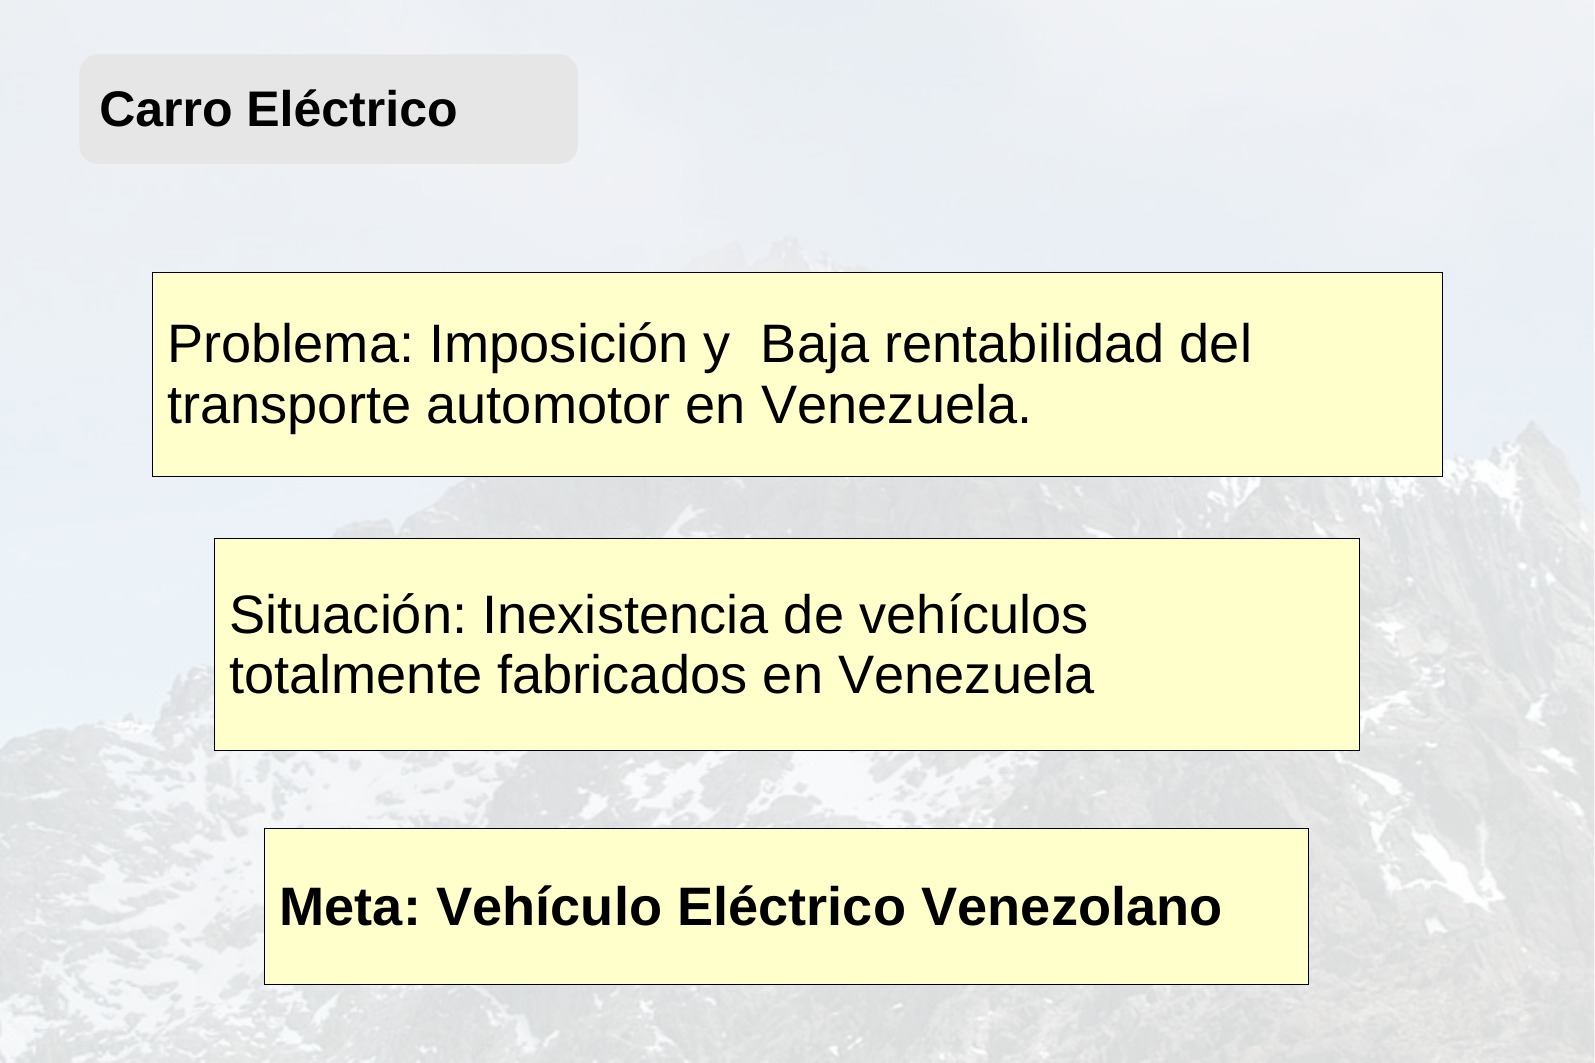

Carro Eléctrico
Problema: Imposición y Baja rentabilidad del
transporte automotor en Venezuela.
Situación: Inexistencia de vehículos
totalmente fabricados en Venezuela
Meta: Vehículo Eléctrico Venezolano